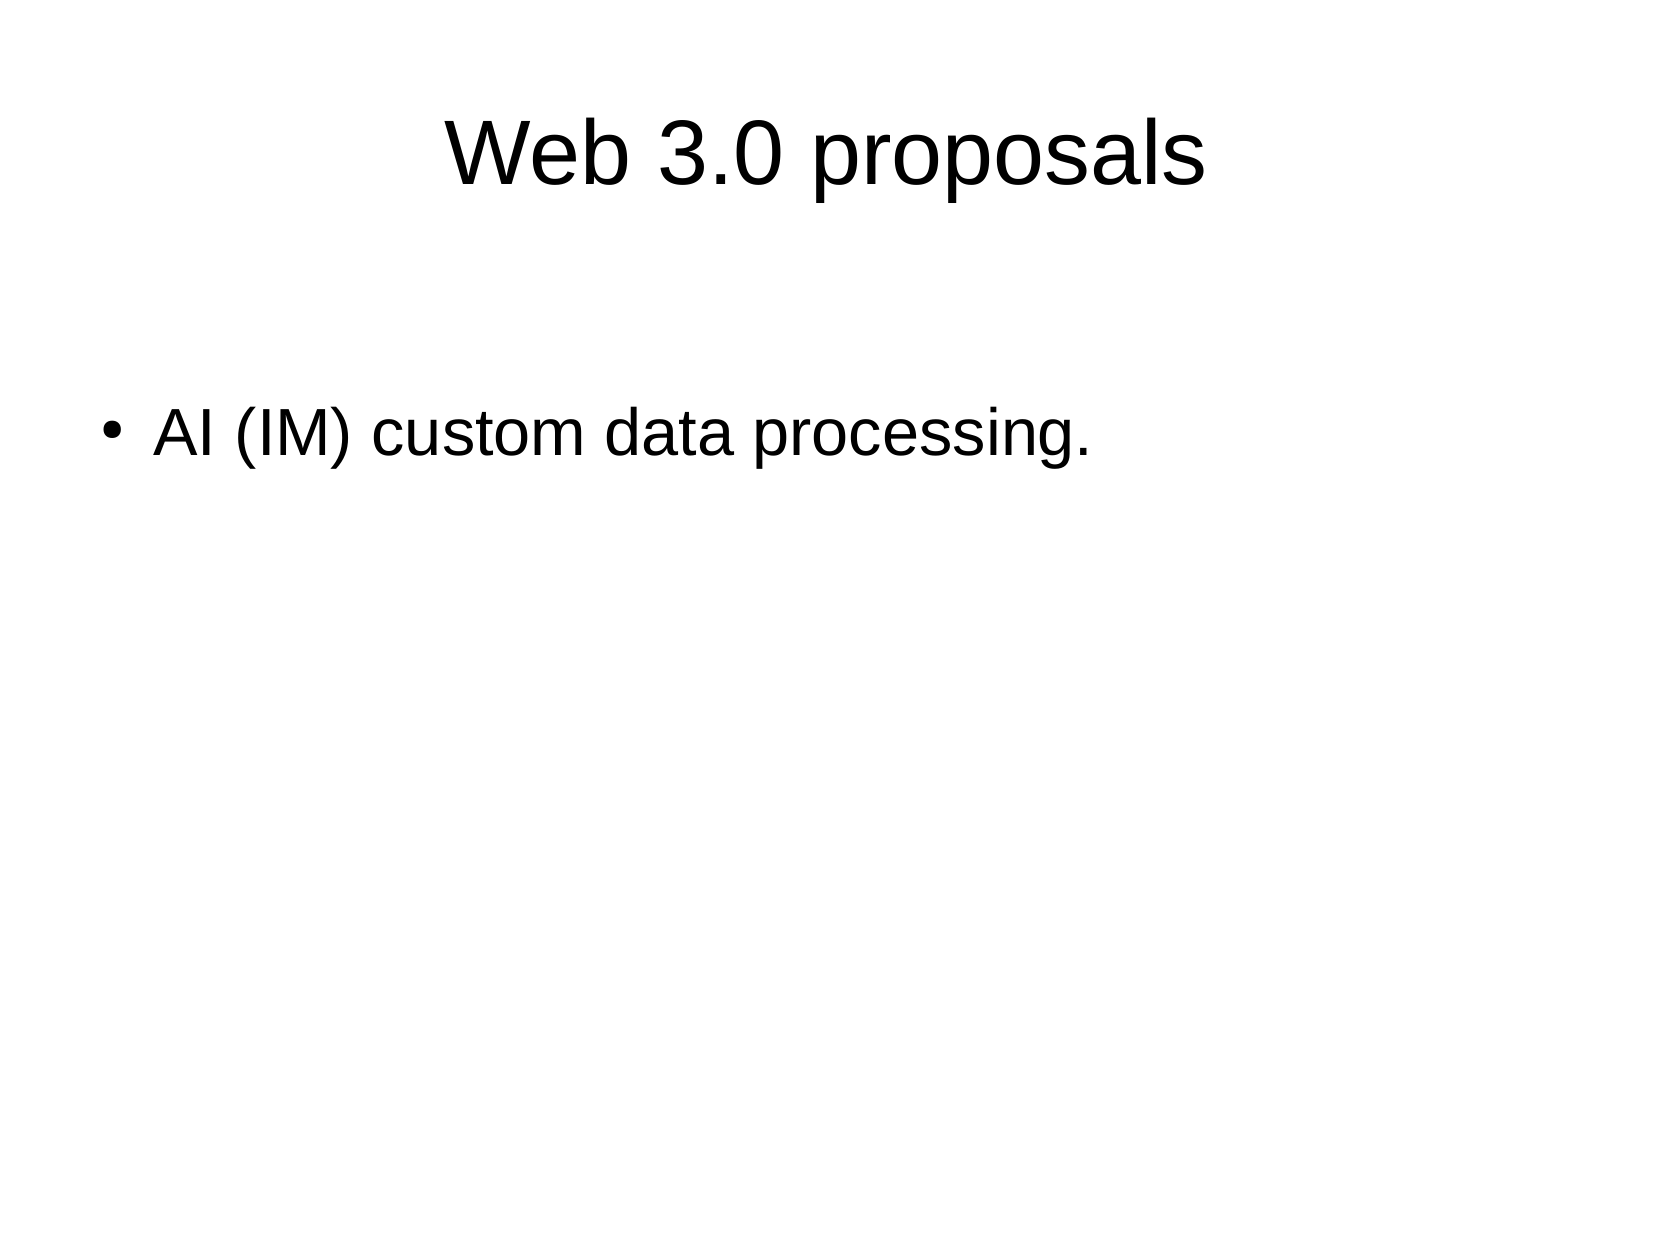

# Web 3.0 proposals
AI (IM) custom data processing.